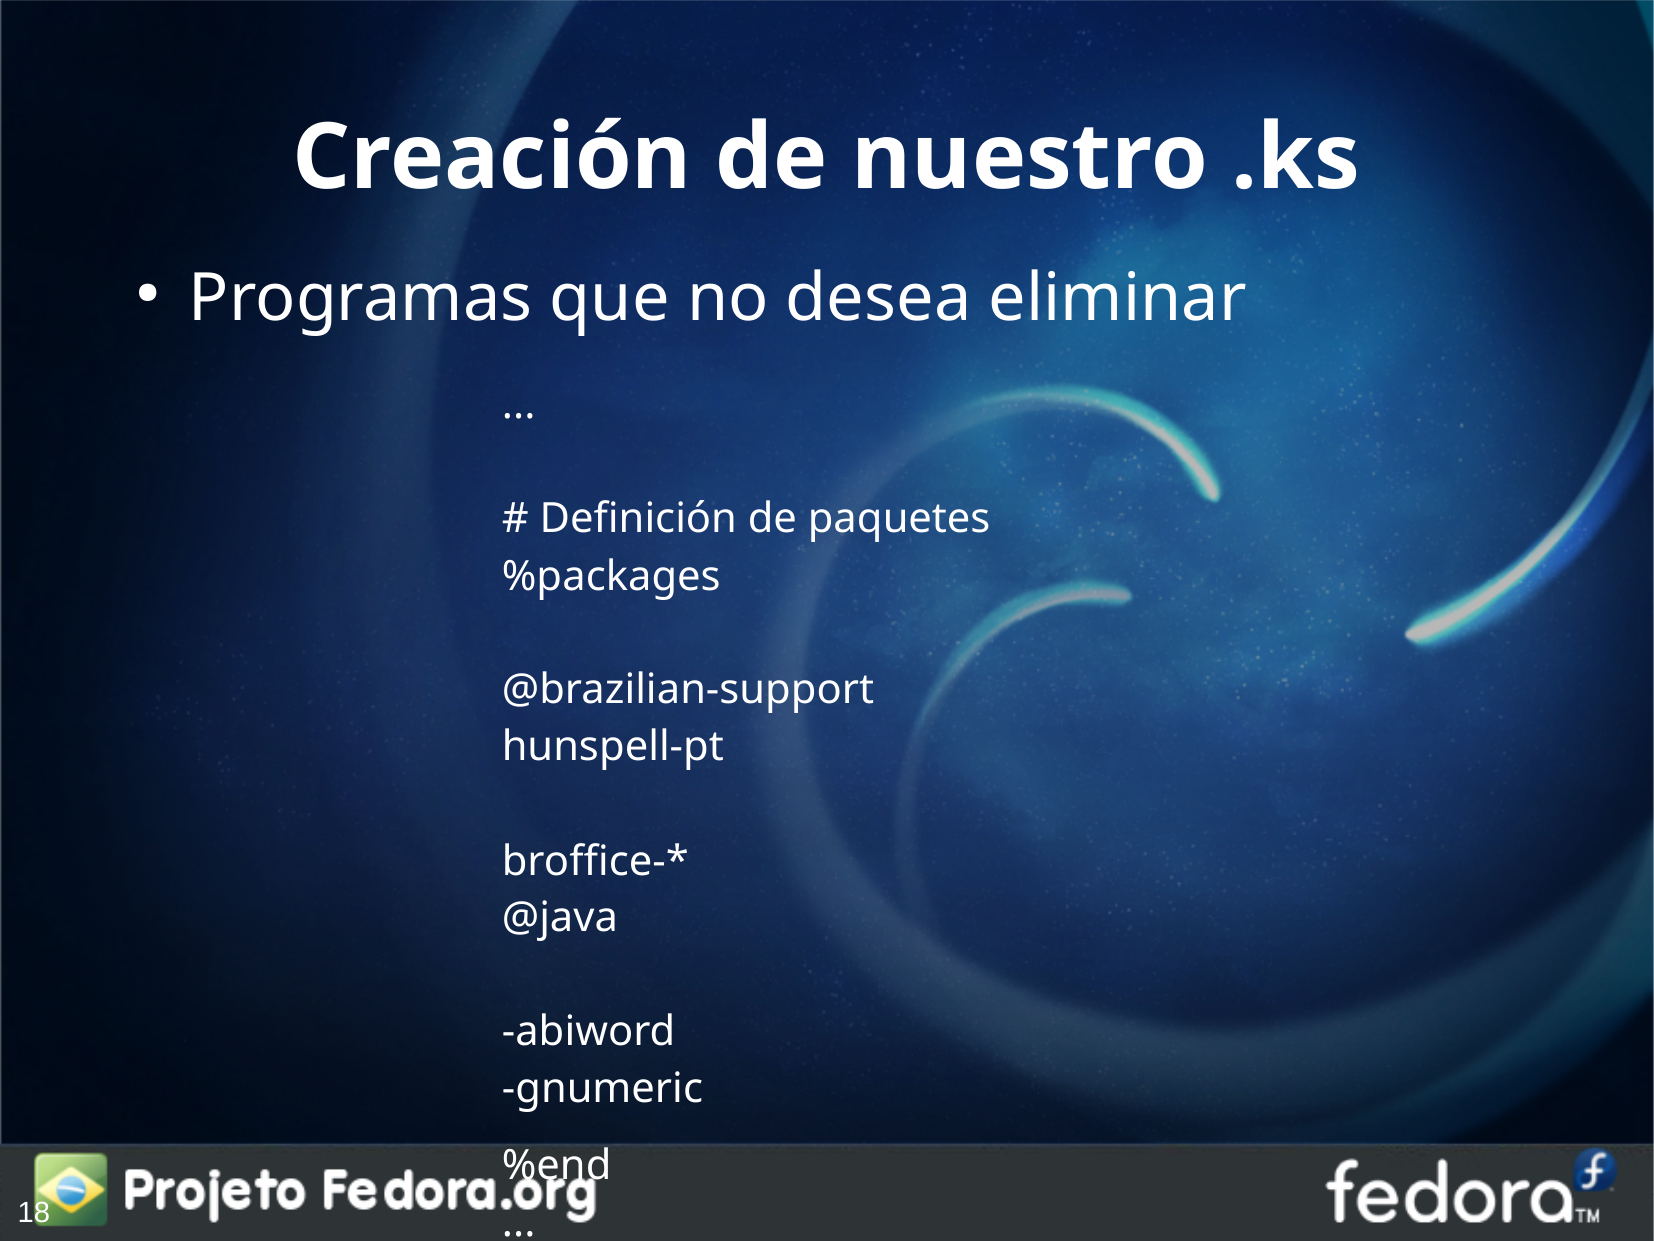

# Creación de nuestro .ks
Programas que no desea eliminar
...
# Definición de paquetes
%packages
@brazilian-support
hunspell-pt
broffice-*
@java
-abiword
-gnumeric
%end
...
18